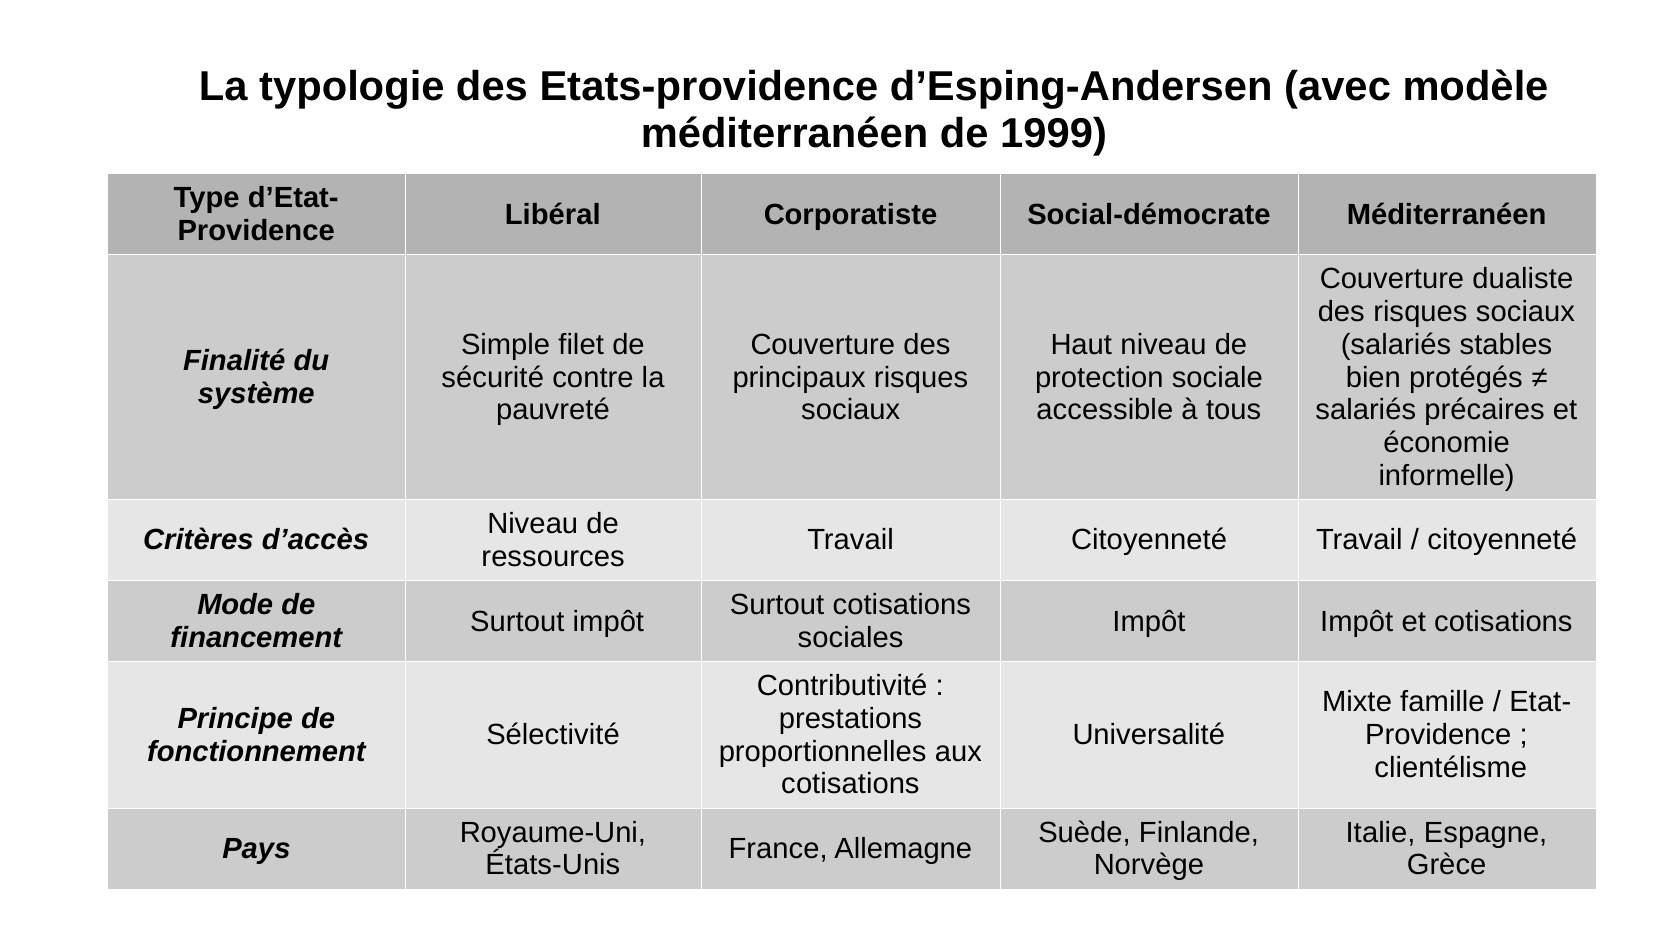

# La typologie des Etats-providence d’Esping-Andersen (avec modèle méditerranéen de 1999)
| Type d’Etat-Providence | Libéral | Corporatiste | Social-démocrate | Méditerranéen |
| --- | --- | --- | --- | --- |
| Finalité du système | Simple filet de sécurité contre la pauvreté | Couverture des principaux risques sociaux | Haut niveau de protection sociale accessible à tous | Couverture dualiste des risques sociaux (salariés stables bien protégés ≠ salariés précaires et économie informelle) |
| Critères d’accès | Niveau de ressources | Travail | Citoyenneté | Travail / citoyenneté |
| Mode de financement | Surtout impôt | Surtout cotisations sociales | Impôt | Impôt et cotisations |
| Principe de fonctionnement | Sélectivité | Contributivité : prestations proportionnelles aux cotisations | Universalité | Mixte famille / Etat-Providence ; clientélisme |
| Pays | Royaume-Uni, États-Unis | France, Allemagne | Suède, Finlande, Norvège | Italie, Espagne, Grèce |